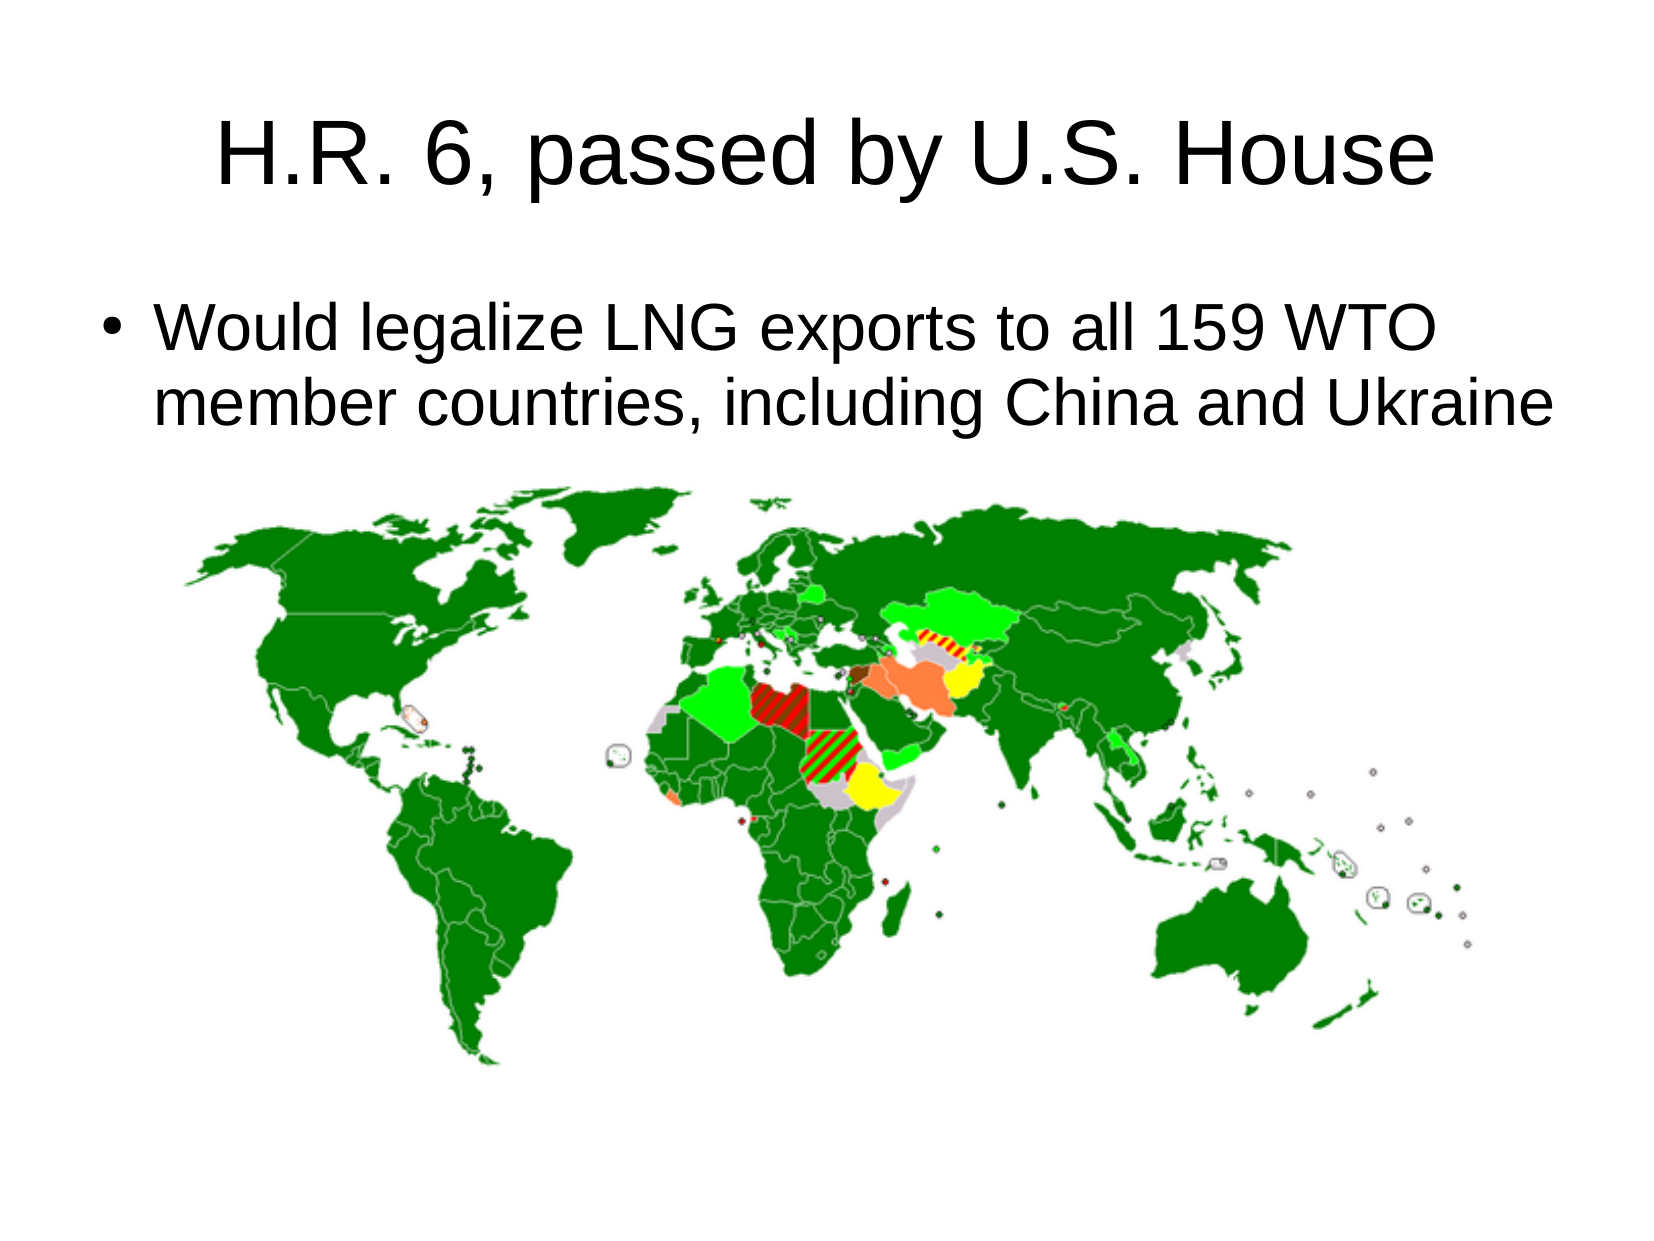

# H.R. 6, passed by U.S. House
Would legalize LNG exports to all 159 WTO member countries, including China and Ukraine